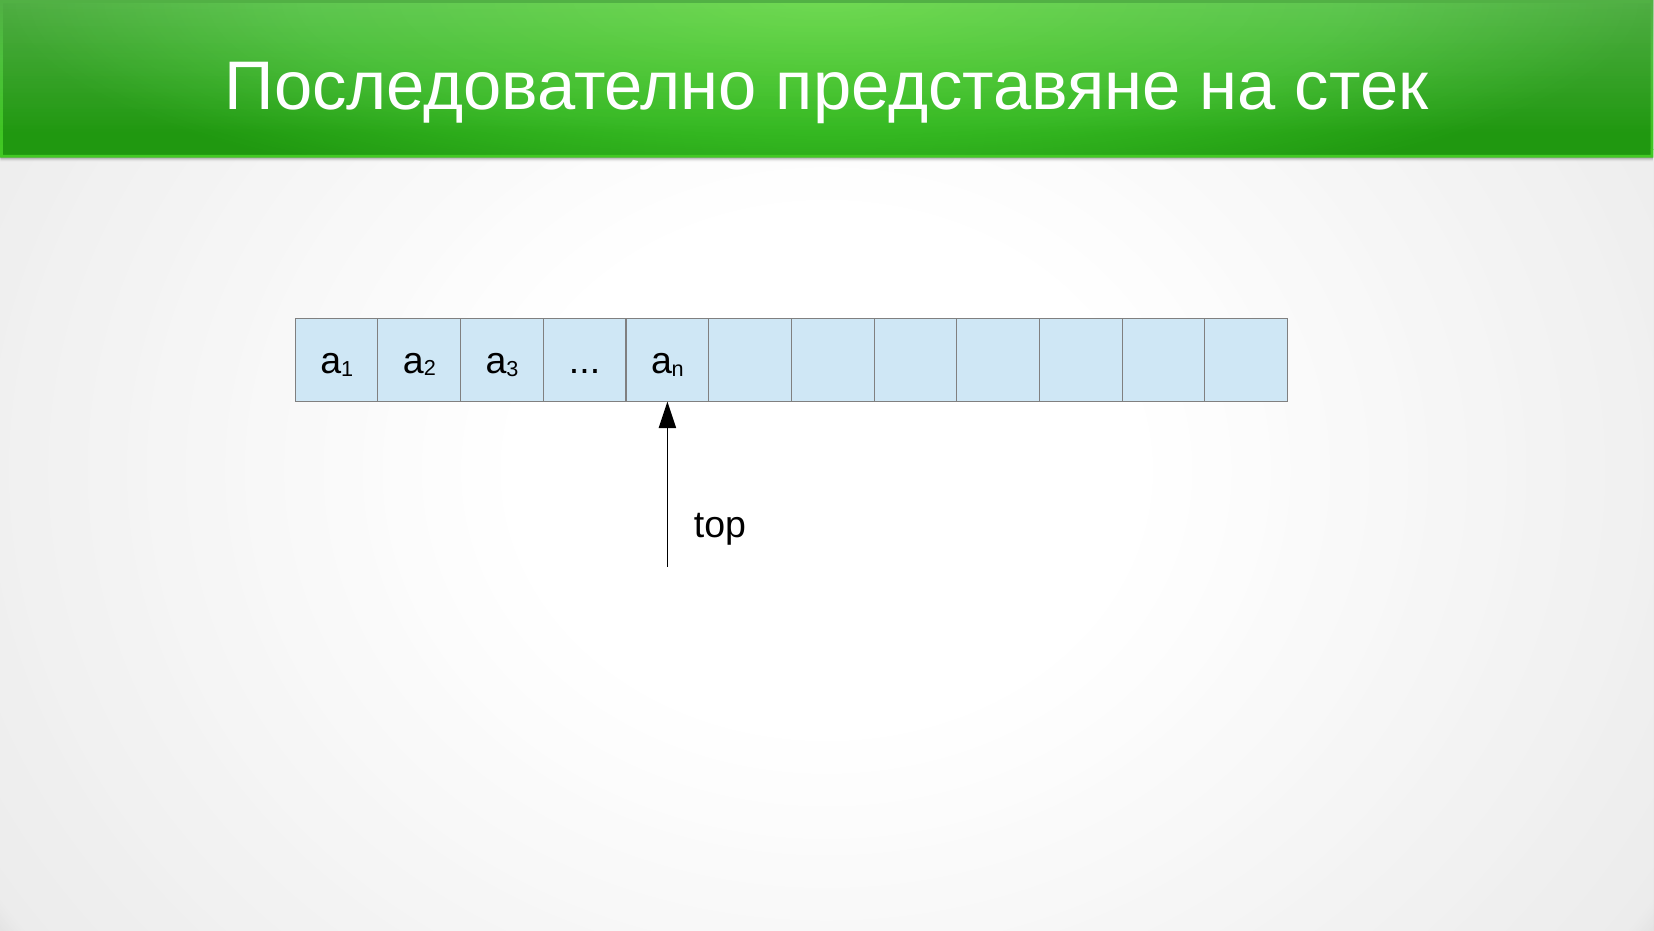

# Последователно представяне на стек
a2
...
a1
a3
an
top